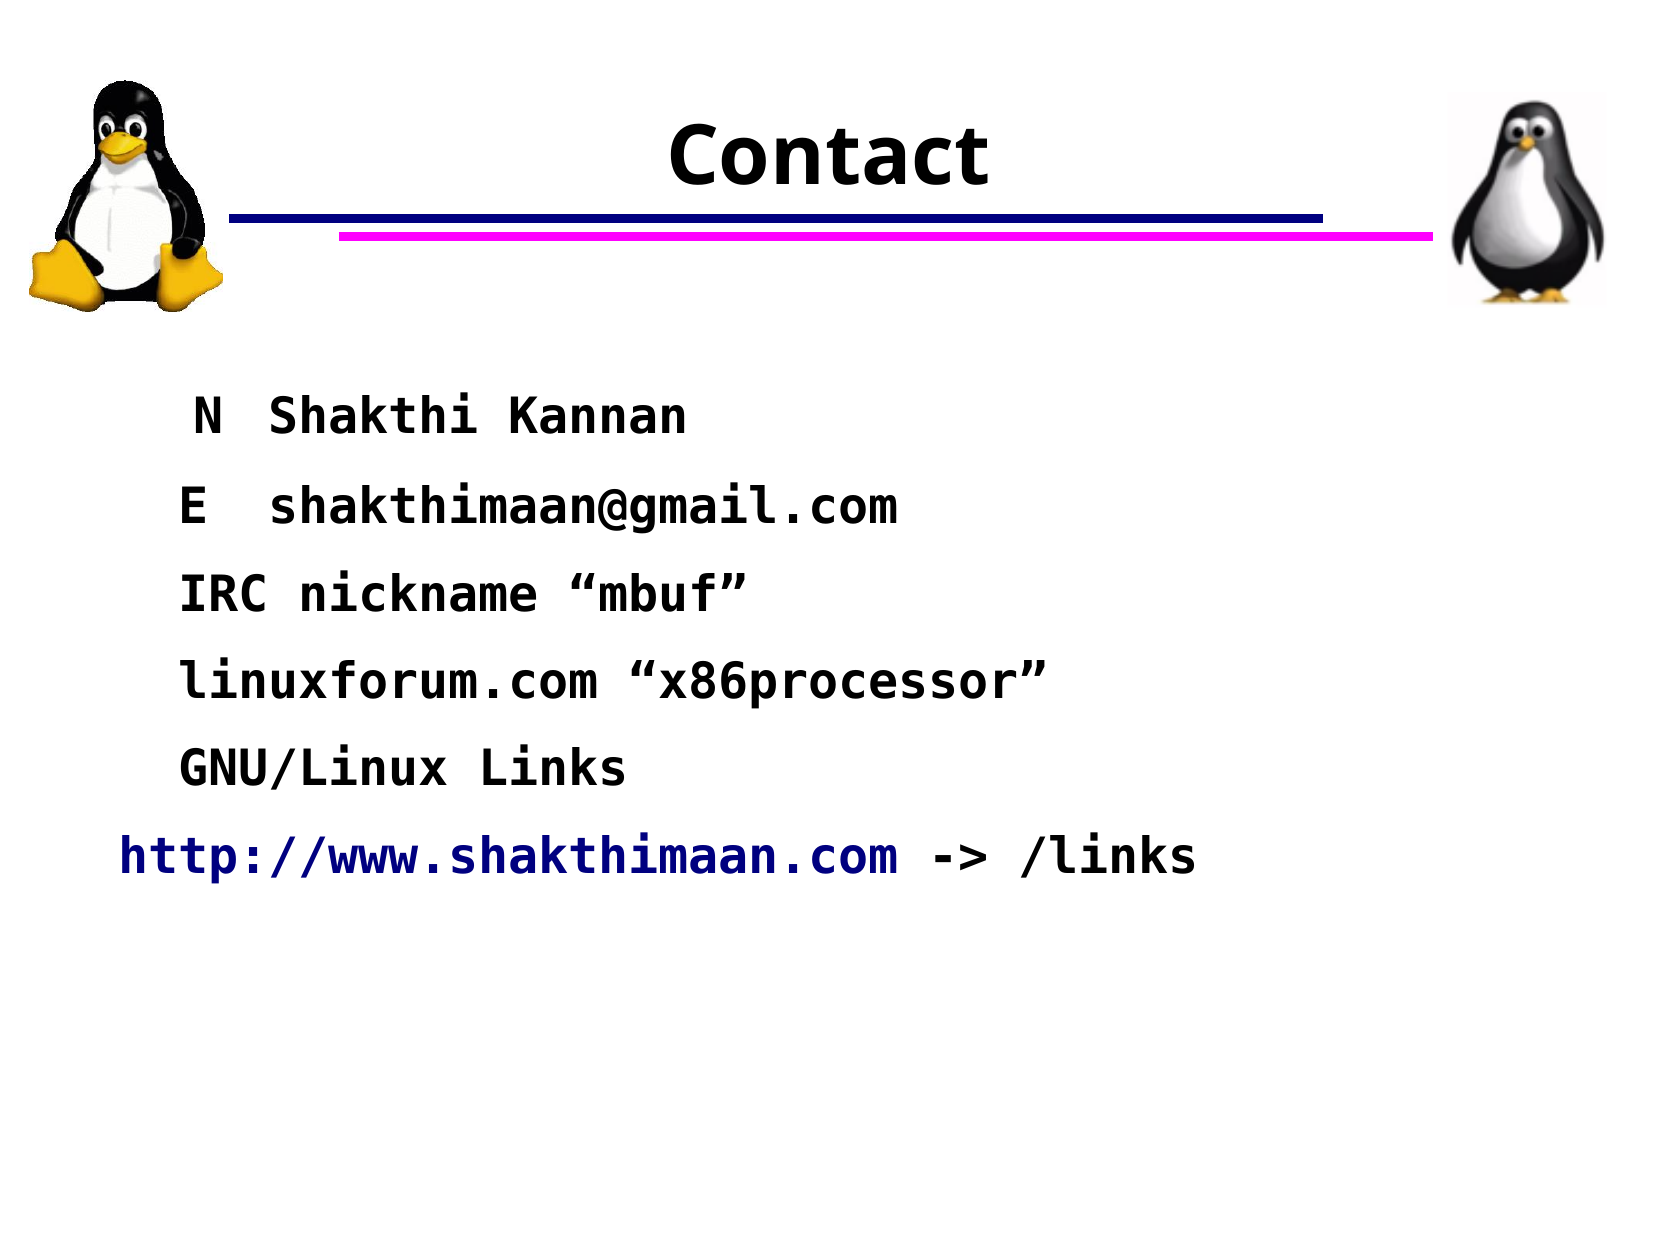

Contact
 	N	Shakthi Kannan
 E	shakthimaan@gmail.com
 IRC nickname “mbuf”
 linuxforum.com “x86processor”
 GNU/Linux Links
http://www.shakthimaan.com -> /links